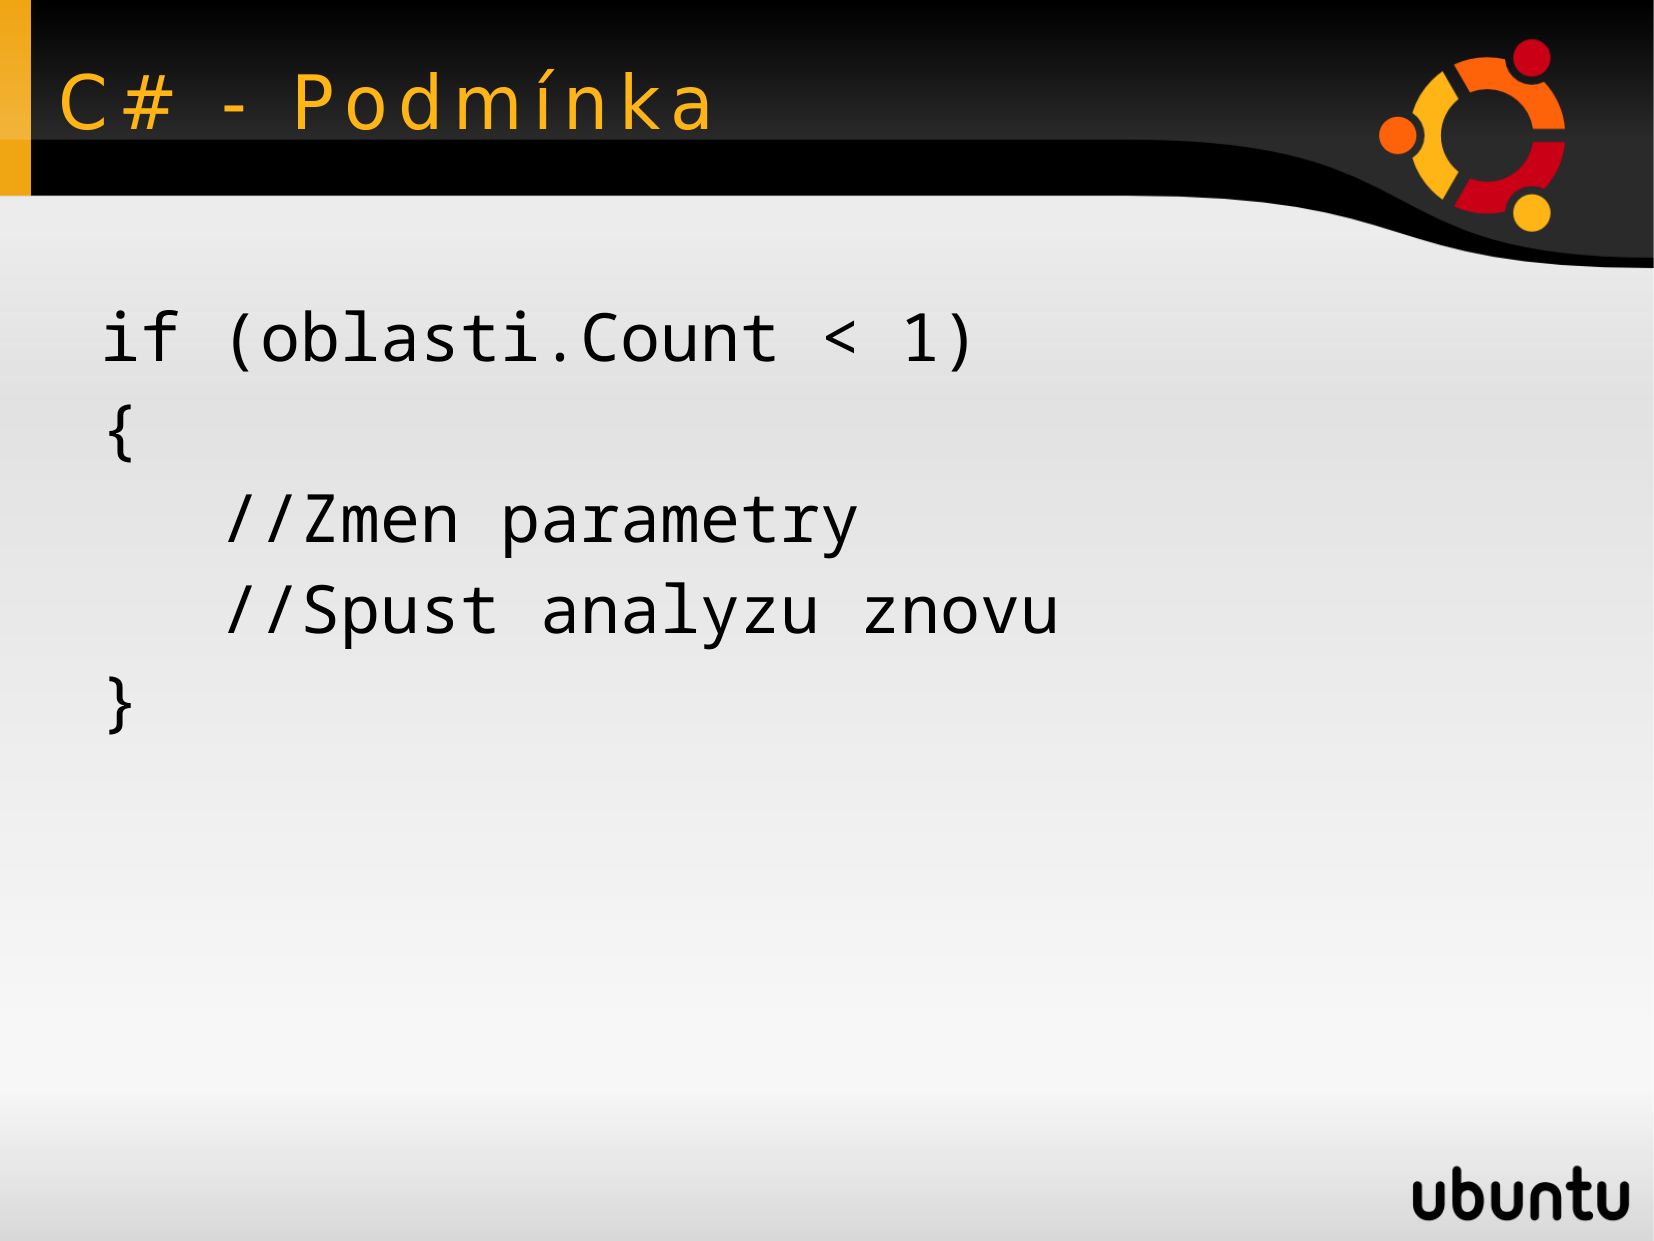

# C# - Podmínka
if (oblasti.Count < 1)
{
 //Zmen parametry
 //Spust analyzu znovu
}